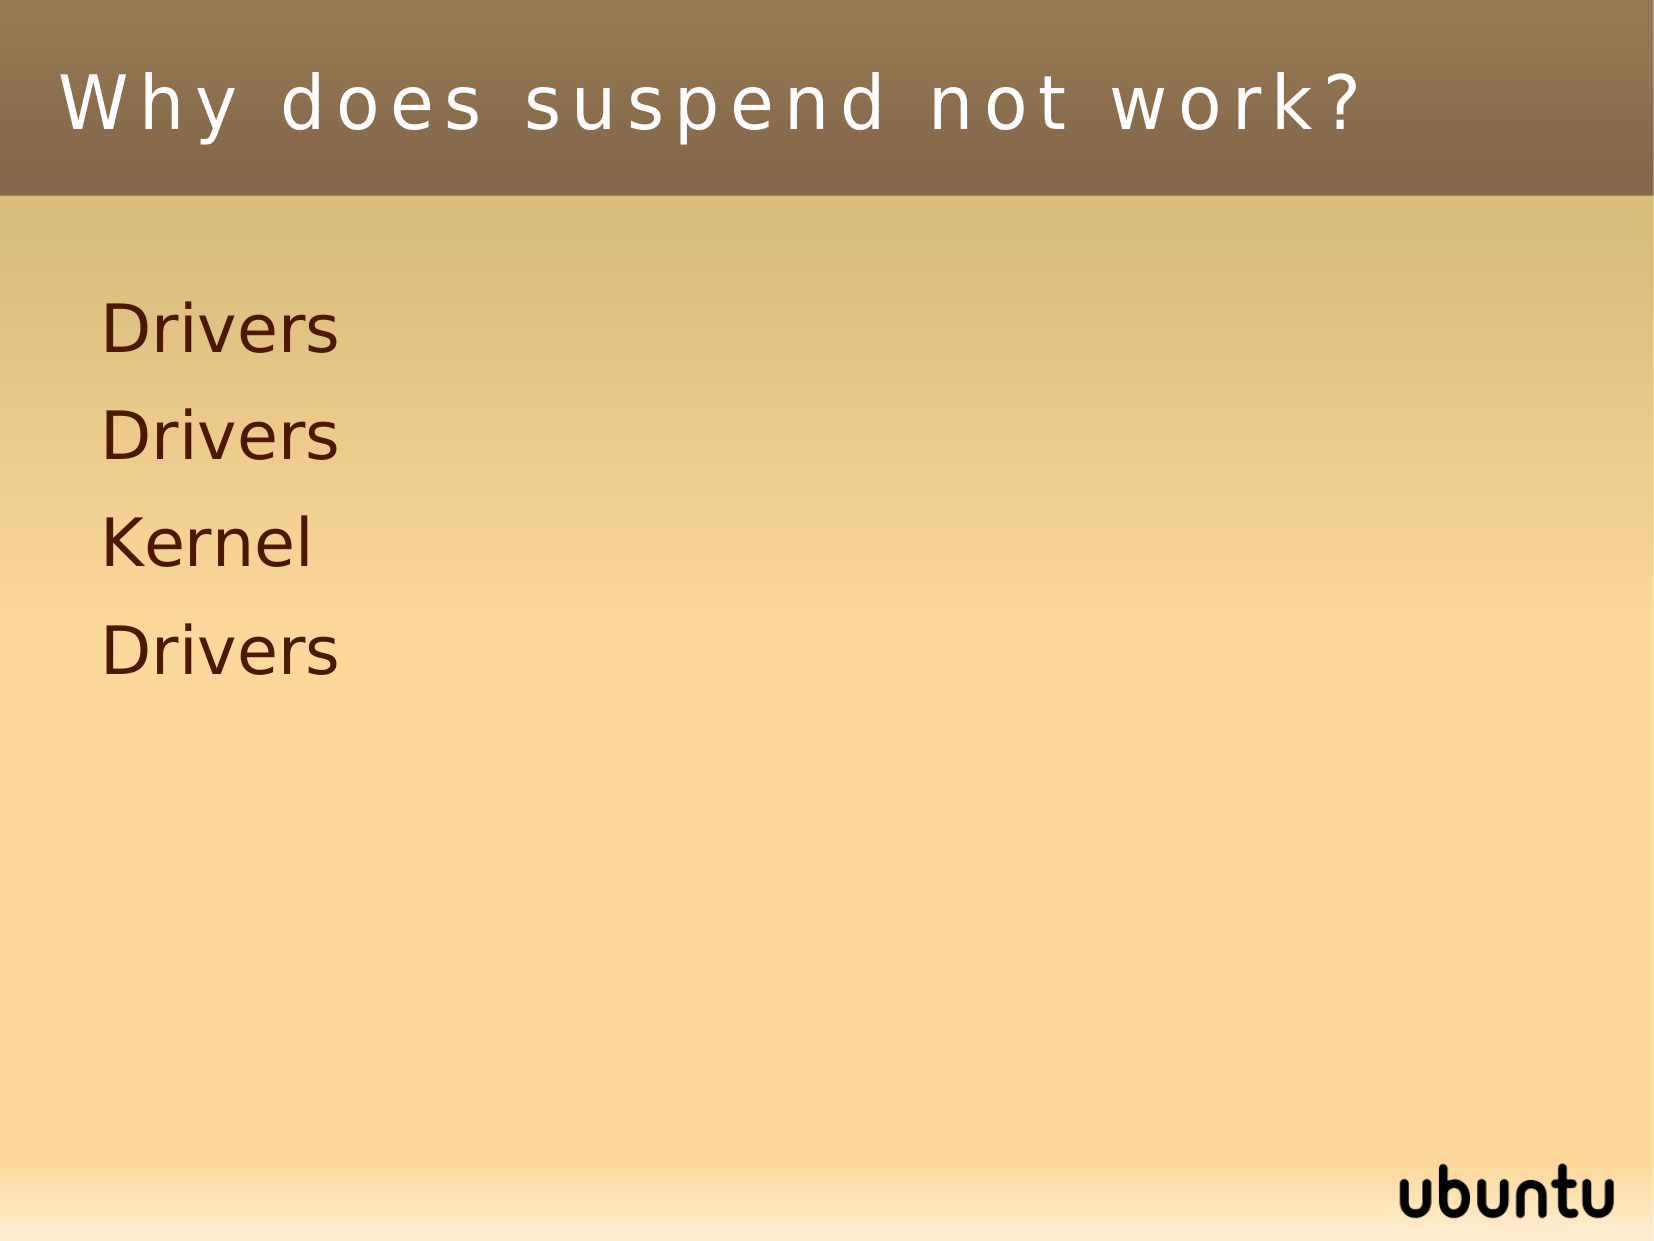

# Why does suspend not work?
Drivers
Drivers
Kernel
Drivers